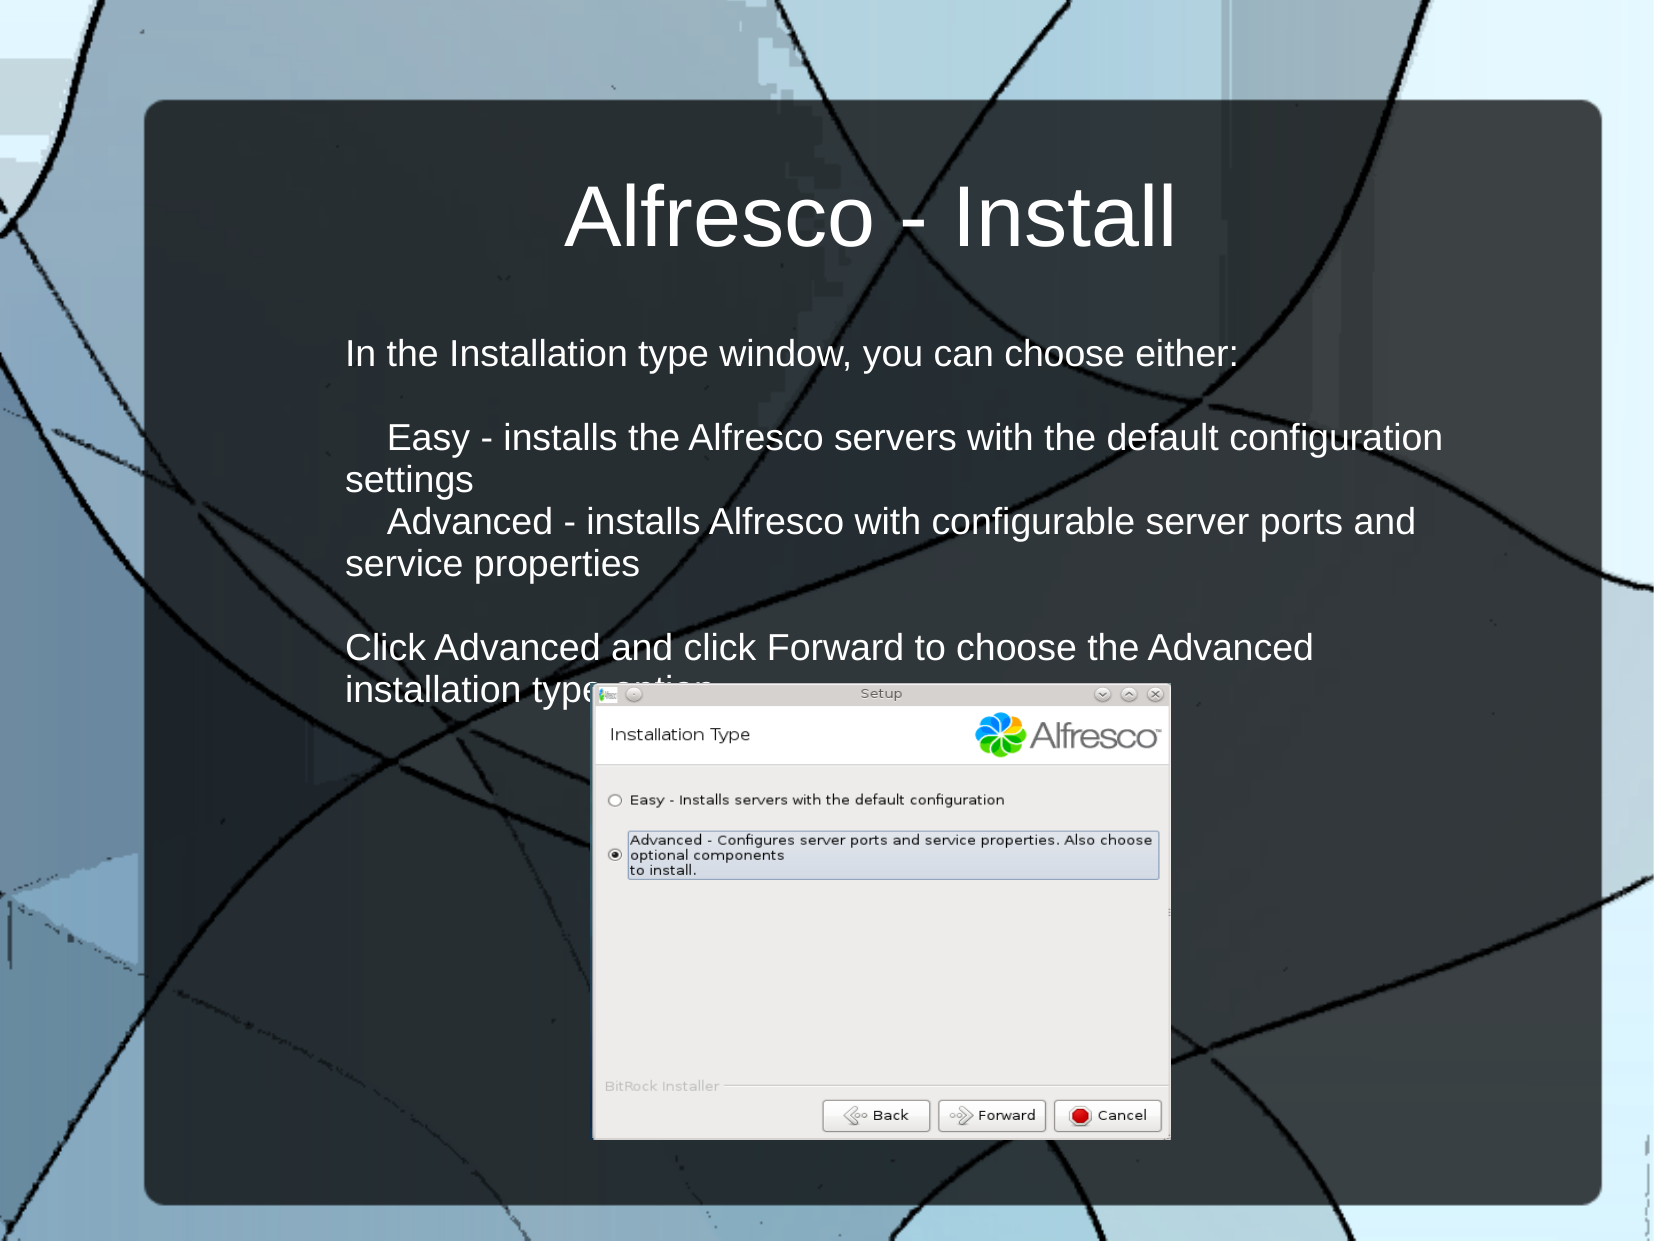

# Alfresco - Install
In the Installation type window, you can choose either:
 Easy - installs the Alfresco servers with the default configuration settings
 Advanced - installs Alfresco with configurable server ports and service properties
Click Advanced and click Forward to choose the Advanced installation type option.